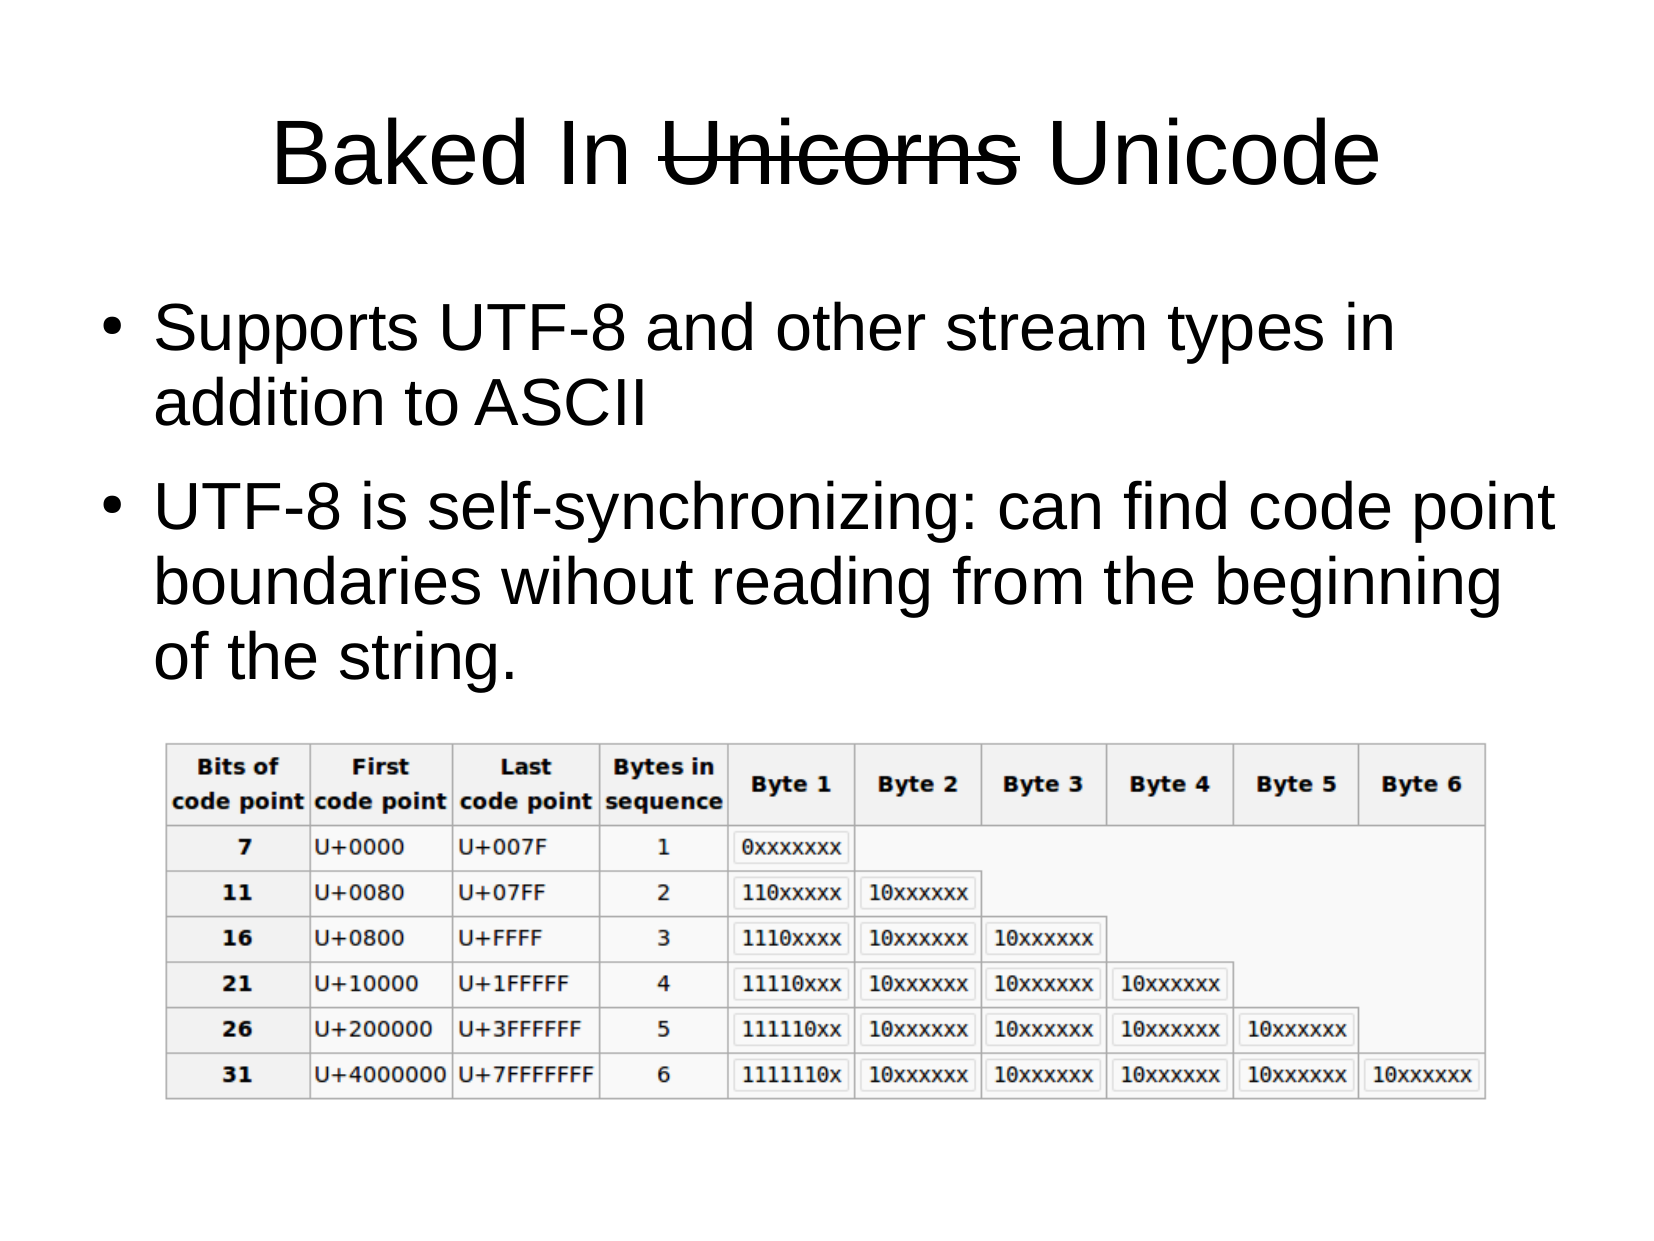

# Baked In Unicorns Unicode
Supports UTF-8 and other stream types in addition to ASCII
UTF-8 is self-synchronizing: can find code point boundaries wihout reading from the beginning of the string.